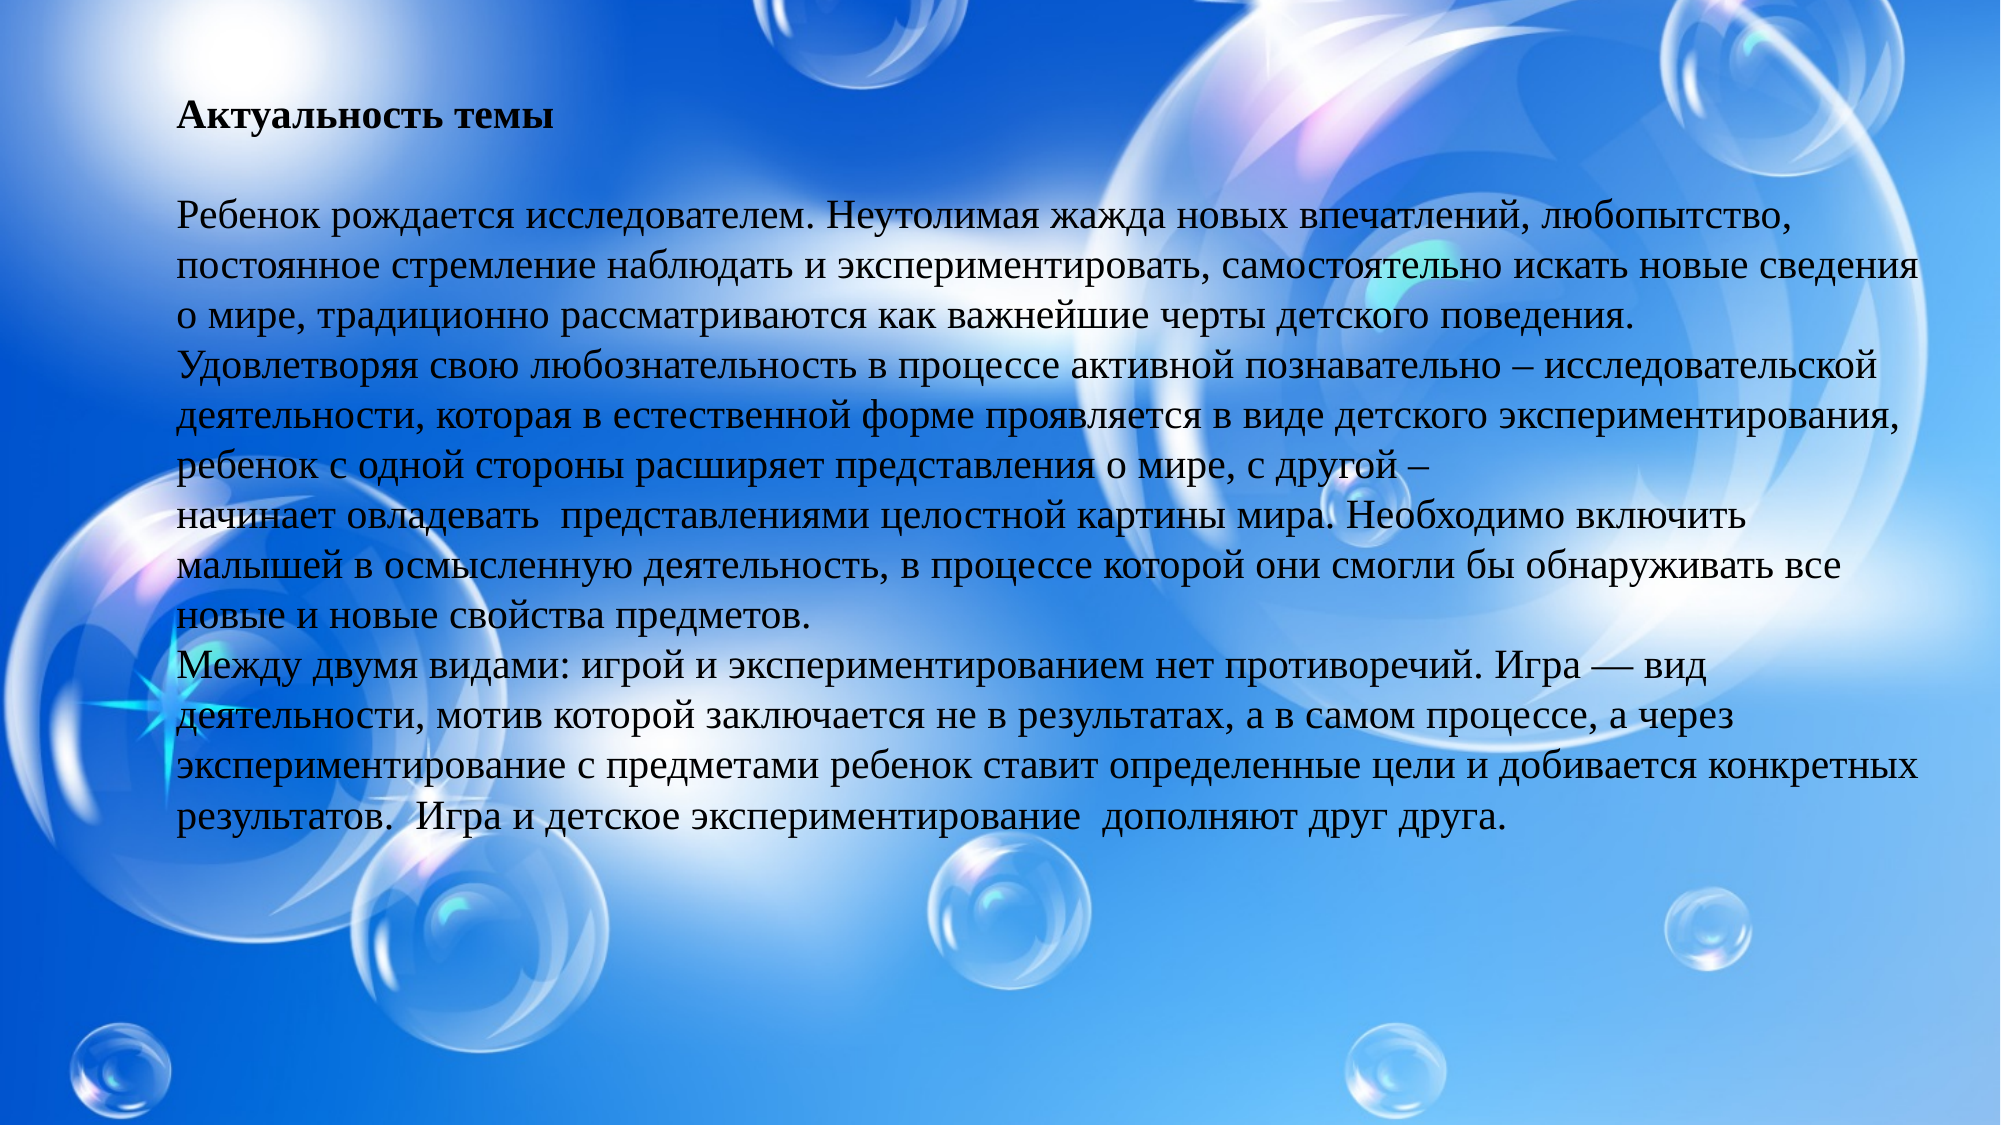

Актуальность темы​​
​
Ребенок рождается исследователем. Неутолимая жажда новых впечатлений, любопытство, постоянное стремление наблюдать и экспериментировать, самостоятельно искать новые сведения о мире, традиционно рассматриваются как важнейшие черты детского поведения. Удовлетворяя свою любознательность в процессе активной познавательно – исследовательской деятельности, которая в естественной форме проявляется в виде детского экспериментирования, ребенок с одной стороны расширяет представления о мире, с другой – начинает овладевать  представлениями целостной картины мира. Необходимо включить малышей в осмысленную деятельность, в процессе которой они смогли бы обнаруживать все новые и новые свойства предметов.​​
Между двумя видами: игрой и экспериментированием нет противоречий. Игра — вид деятельности, мотив которой заключается не в результатах, а в самом процессе, а через экспериментирование с предметами ребенок ставит определенные цели и добивается конкретных результатов.  Игра и детское экспериментирование  дополняют друг друга.​​